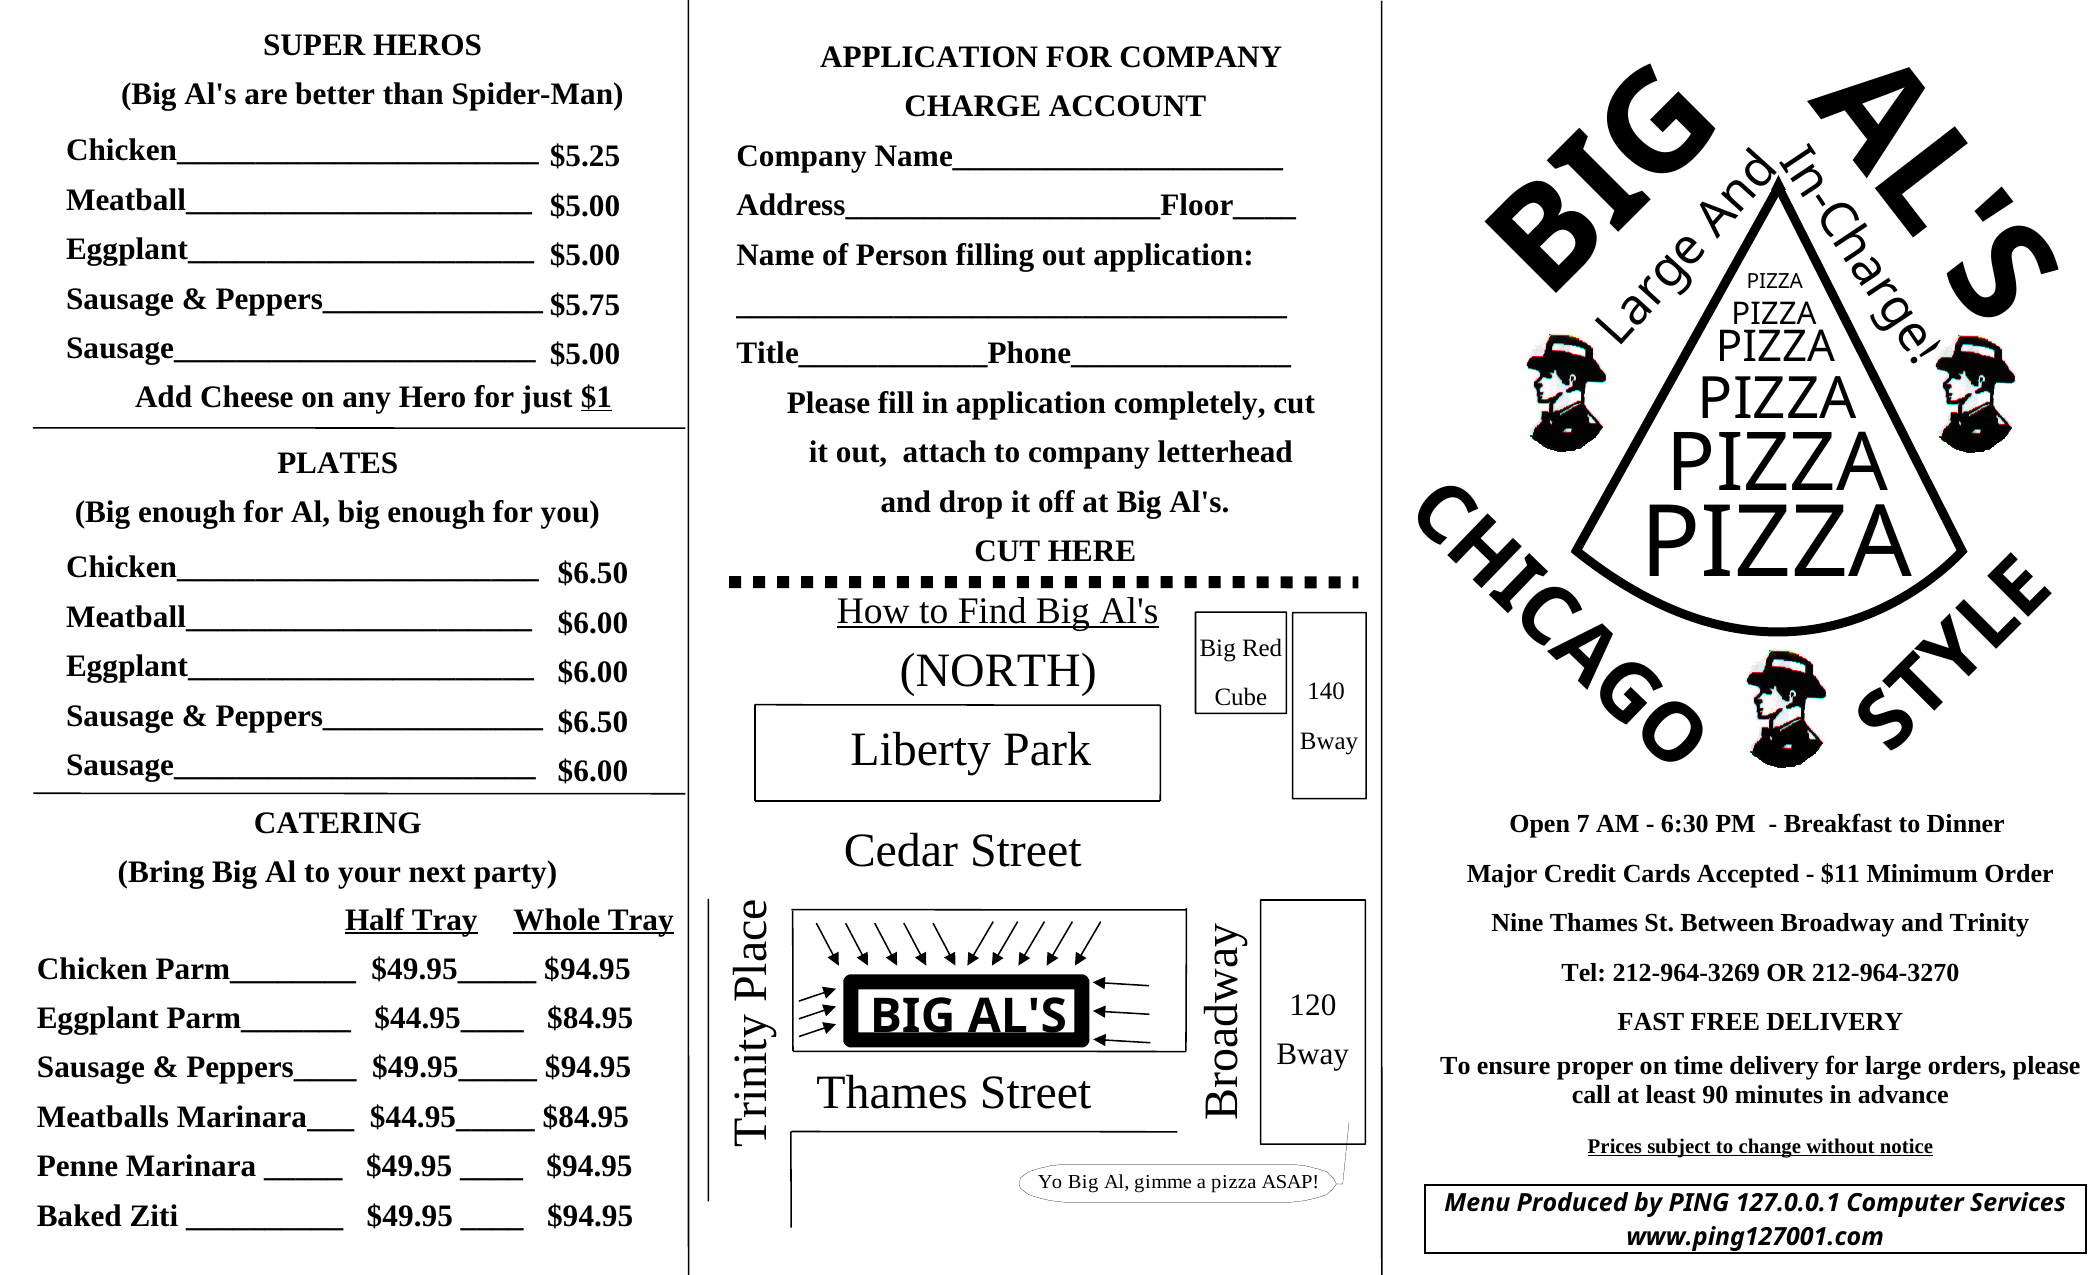

AL'S
BIG
SUPER HEROS
(Big Al's are better than Spider-Man)
APPLICATION FOR COMPANY
CHARGE ACCOUNT
Company Name_____________________
Address____________________Floor____
Name of Person filling out application:
___________________________________
Title____________Phone______________
Please fill in application completely, cut
it out, attach to company letterhead
and drop it off at Big Al's.
CUT HERE
Chicken_______________________
Meatball______________________
Eggplant______________________
Sausage & Peppers______________
Sausage_______________________
Add Cheese on any Hero for just $1
$5.25
$5.00
$5.00
$5.75
$5.00
In-Charge!
Large And
PIZZA
PIZZA
PIZZA
PIZZA
PIZZA
PLATES
(Big enough for Al, big enough for you)
CHICAGO
PIZZA
STYLE
Chicken_______________________
Meatball______________________
Eggplant______________________
Sausage & Peppers______________
Sausage_______________________
$6.50
$6.00
$6.00
$6.50
$6.00
How to Find Big Al's
Big Red
Cube
140
Bway
(NORTH)
Liberty Park
Open 7 AM - 6:30 PM - Breakfast to Dinner
Major Credit Cards Accepted - $11 Minimum Order
Nine Thames St. Between Broadway and Trinity
Tel: 212-964-3269 OR 212-964-3270
FAST FREE DELIVERY
To ensure proper on time delivery for large orders, please call at least 90 minutes in advance
Prices subject to change without notice
CATERING
(Bring Big Al to your next party)
Cedar Street
Half Tray
Whole Tray
Trinity Place
120
Bway
Broadway
Chicken Parm________ $49.95_____ $94.95
Eggplant Parm_______ $44.95____ $84.95
Sausage & Peppers____ $49.95_____ $94.95
Meatballs Marinara___ $44.95_____ $84.95
Penne Marinara _____ $49.95 ____ $94.95
Baked Ziti __________ $49.95 ____ $94.95
 BIG AL'S
Thames Street
Menu Produced by PING 127.0.0.1 Computer Services
www.ping127001.com